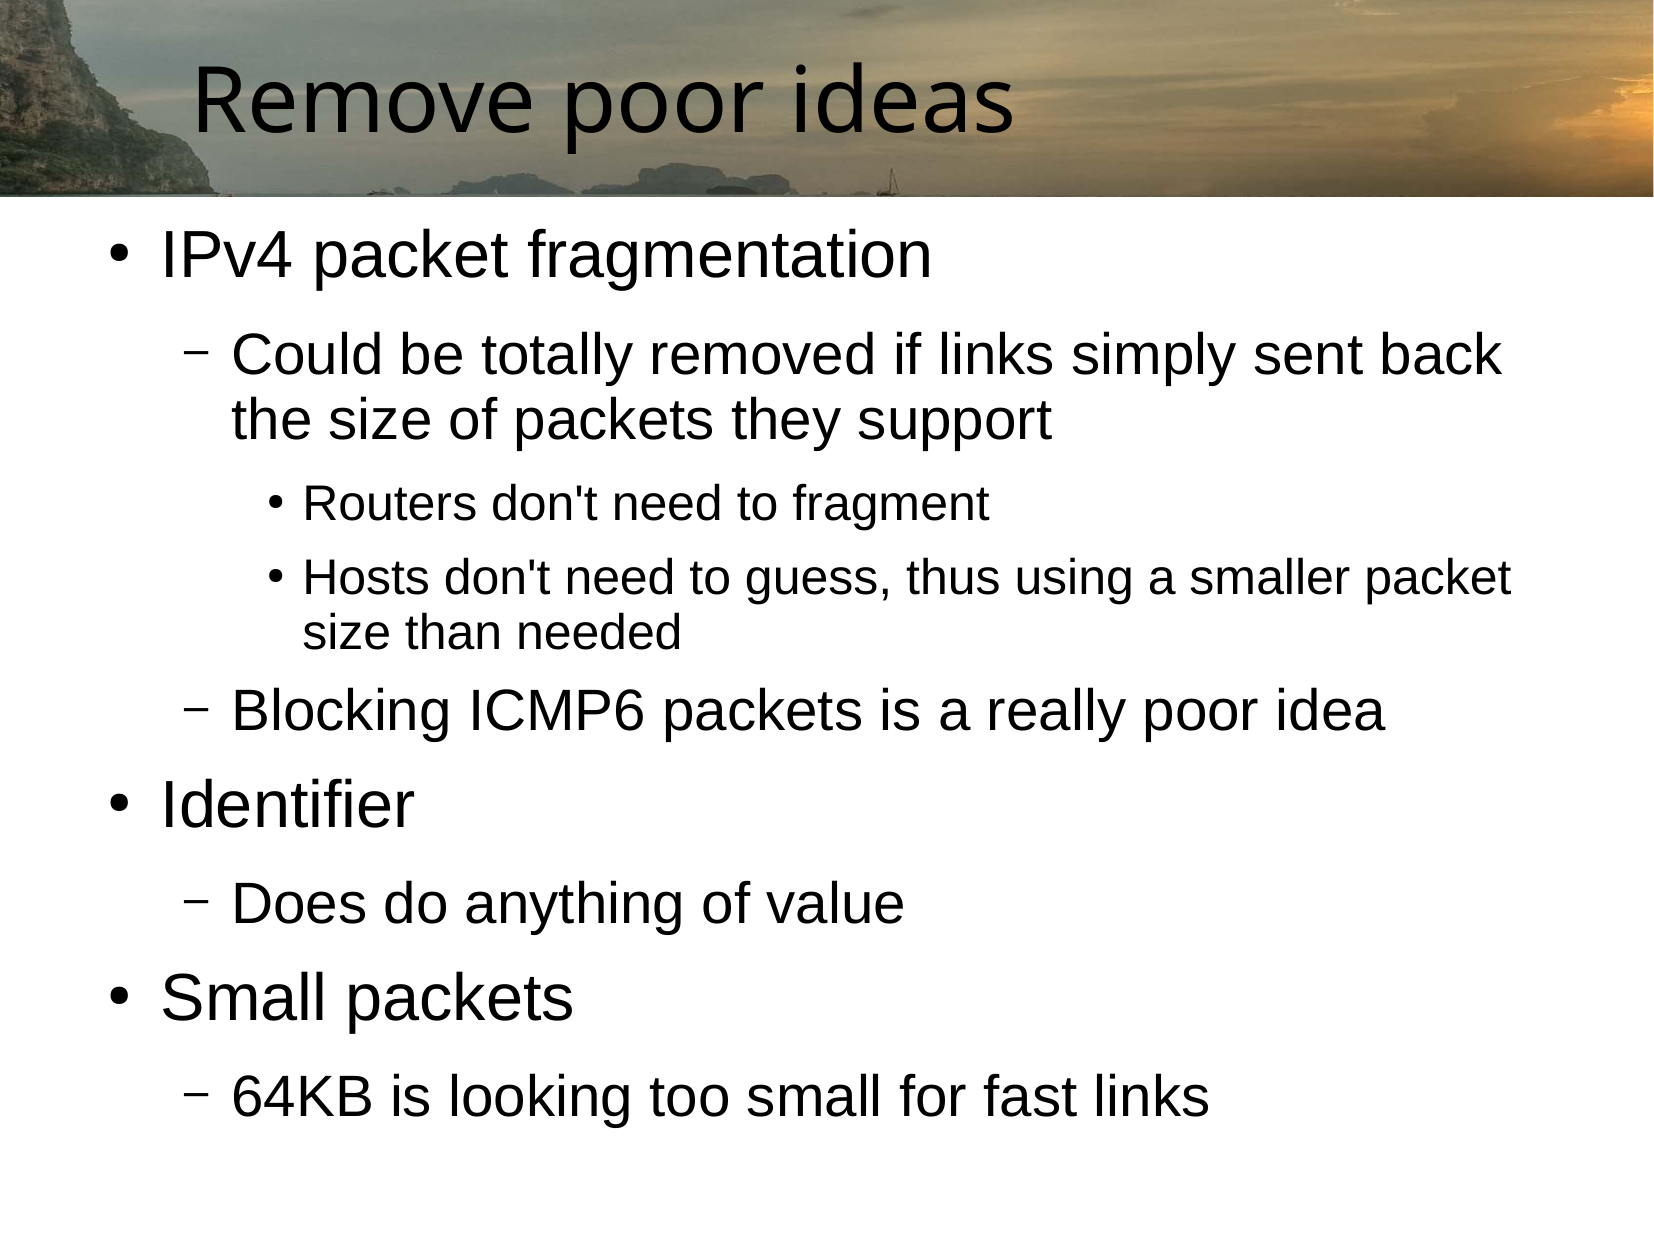

# Remove poor ideas
IPv4 packet fragmentation
Could be totally removed if links simply sent back the size of packets they support
Routers don't need to fragment
Hosts don't need to guess, thus using a smaller packet size than needed
Blocking ICMP6 packets is a really poor idea
Identifier
Does do anything of value
Small packets
64KB is looking too small for fast links